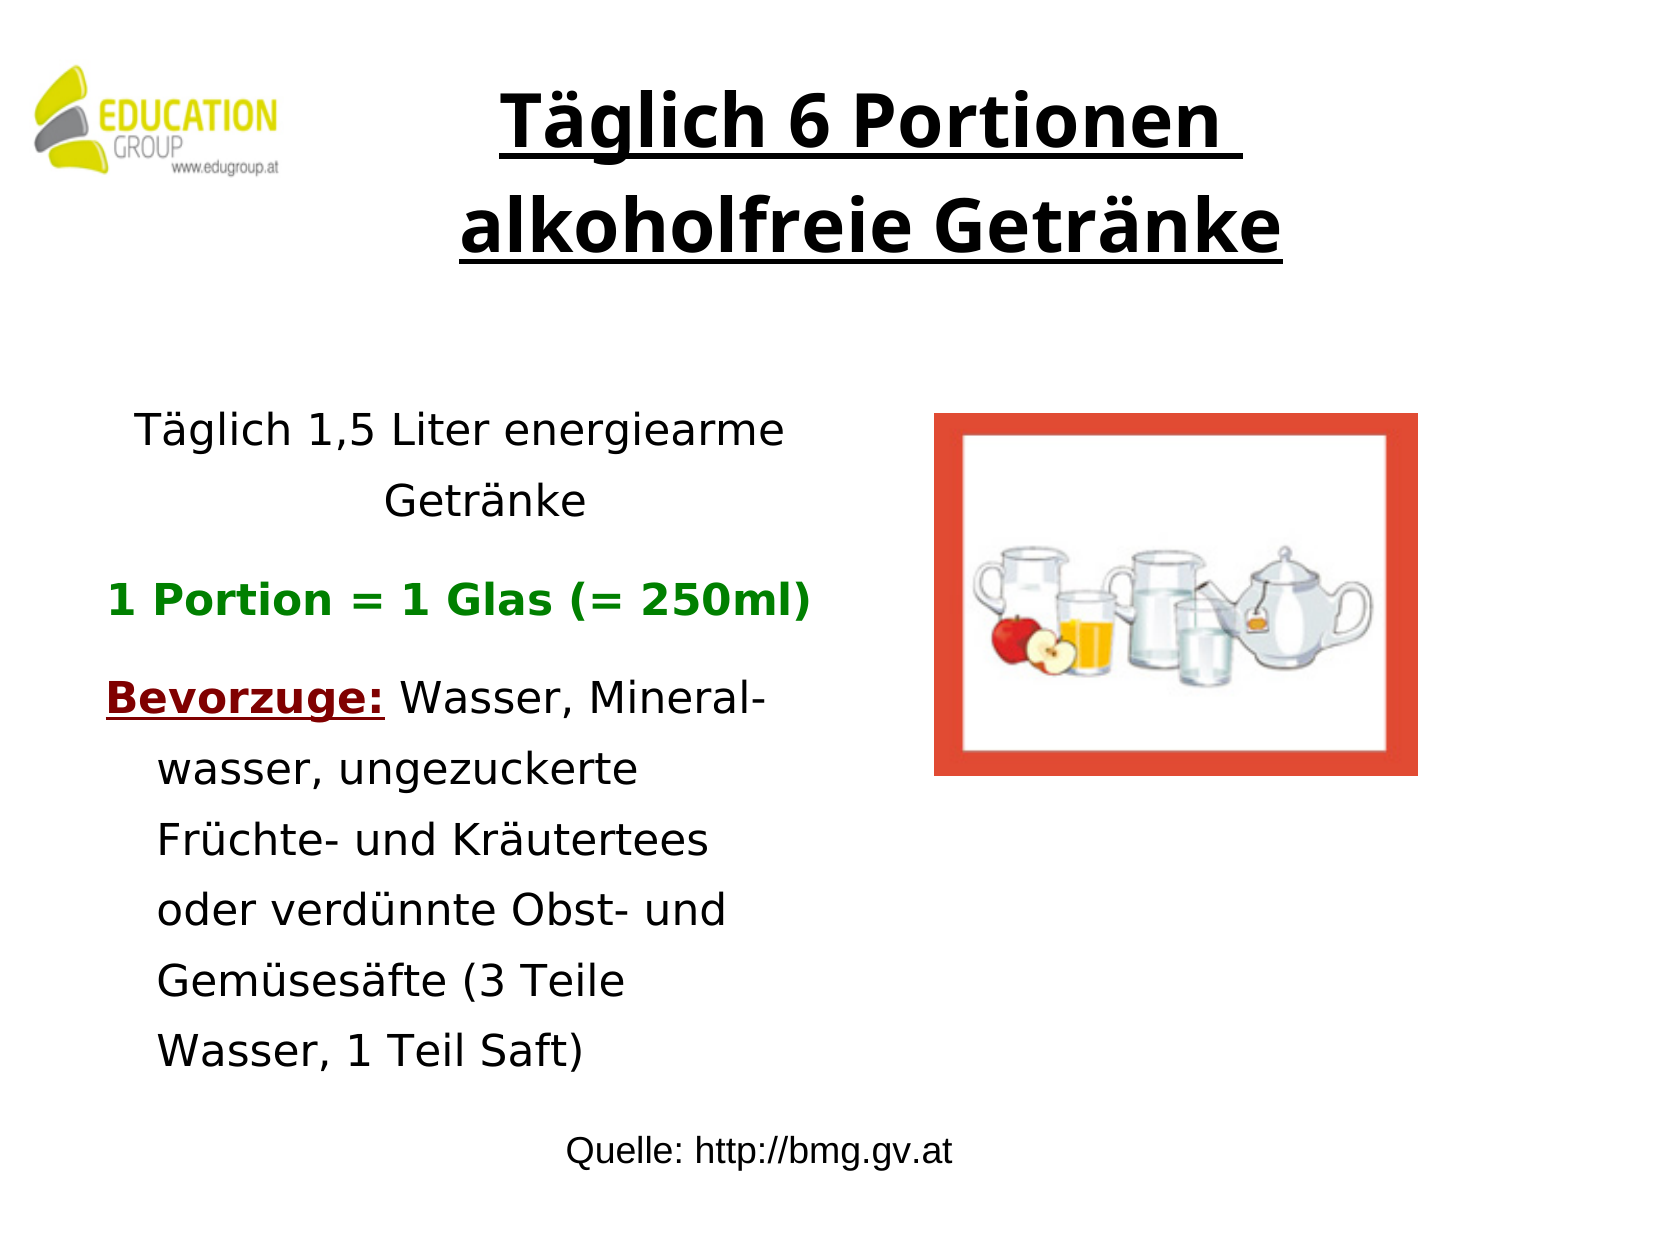

Täglich 6 Portionen
alkoholfreie Getränke
# Täglich 1,5 Liter energiearme Getränke
1 Portion = 1 Glas (= 250ml)
Bevorzuge: Wasser, Mineral-wasser, ungezuckerte Früchte- und Kräutertees oder verdünnte Obst- und Gemüsesäfte (3 Teile Wasser, 1 Teil Saft)
Quelle: http://bmg.gv.at